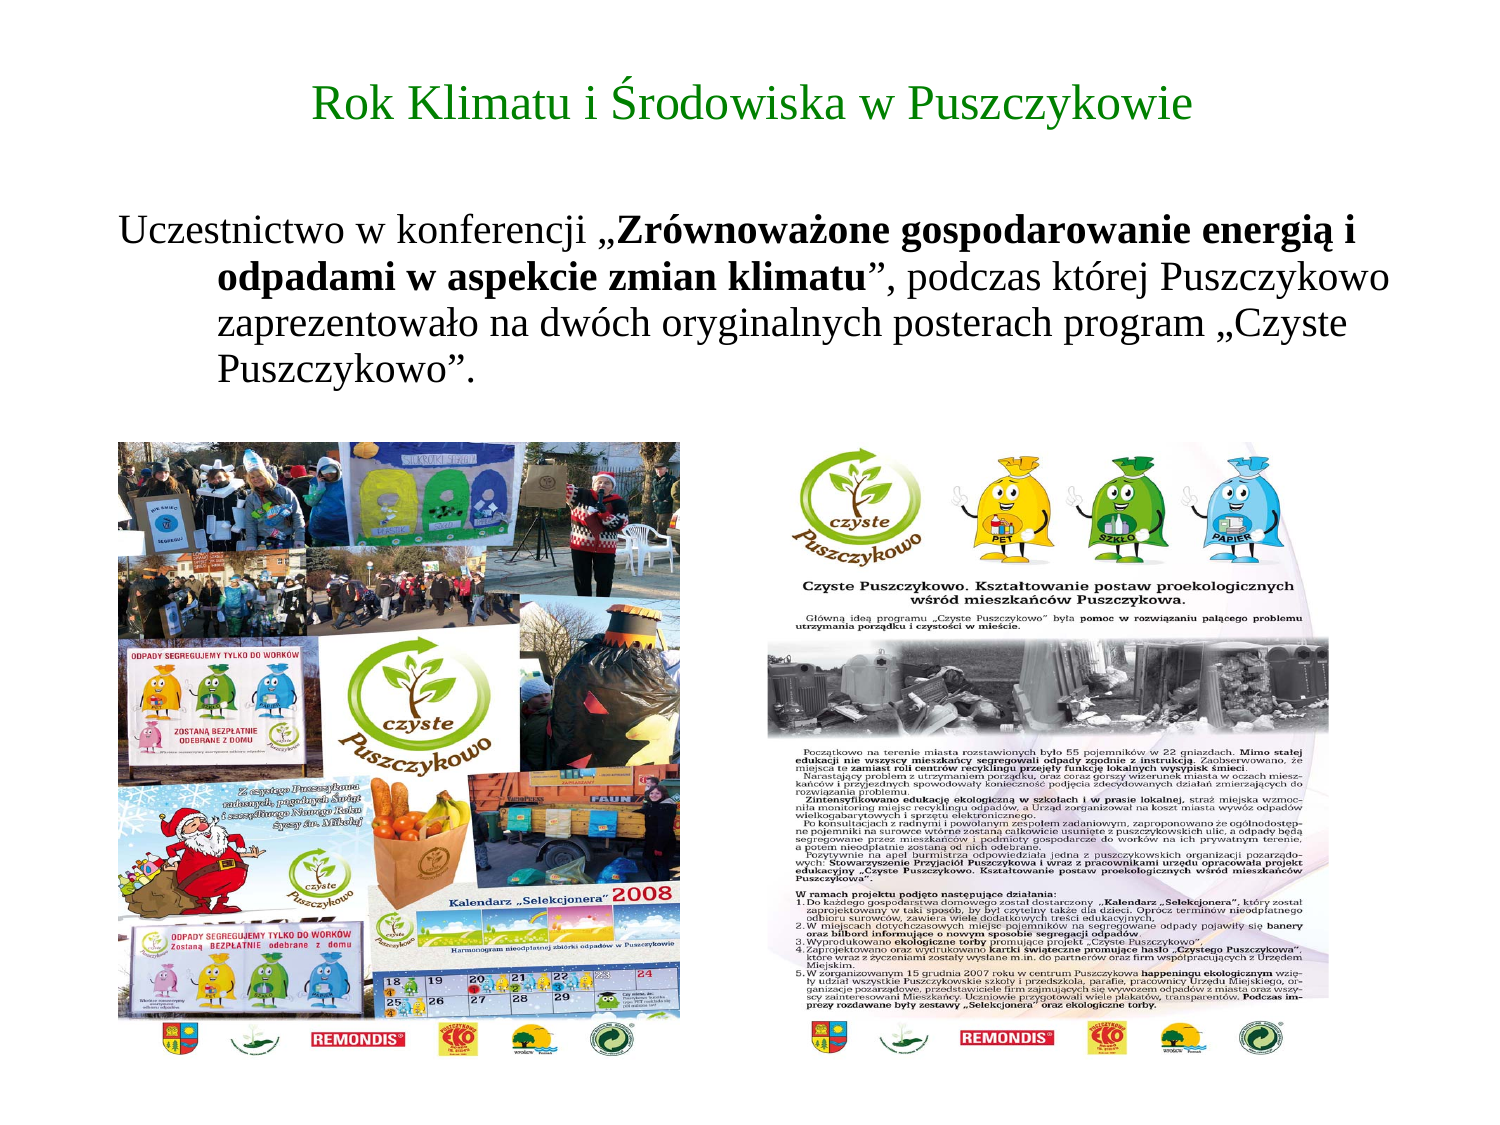

# Rok Klimatu i Środowiska w Puszczykowie
Uczestnictwo w konferencji „Zrównoważone gospodarowanie energią i odpadami w aspekcie zmian klimatu”, podczas której Puszczykowo zaprezentowało na dwóch oryginalnych posterach program „Czyste Puszczykowo”.